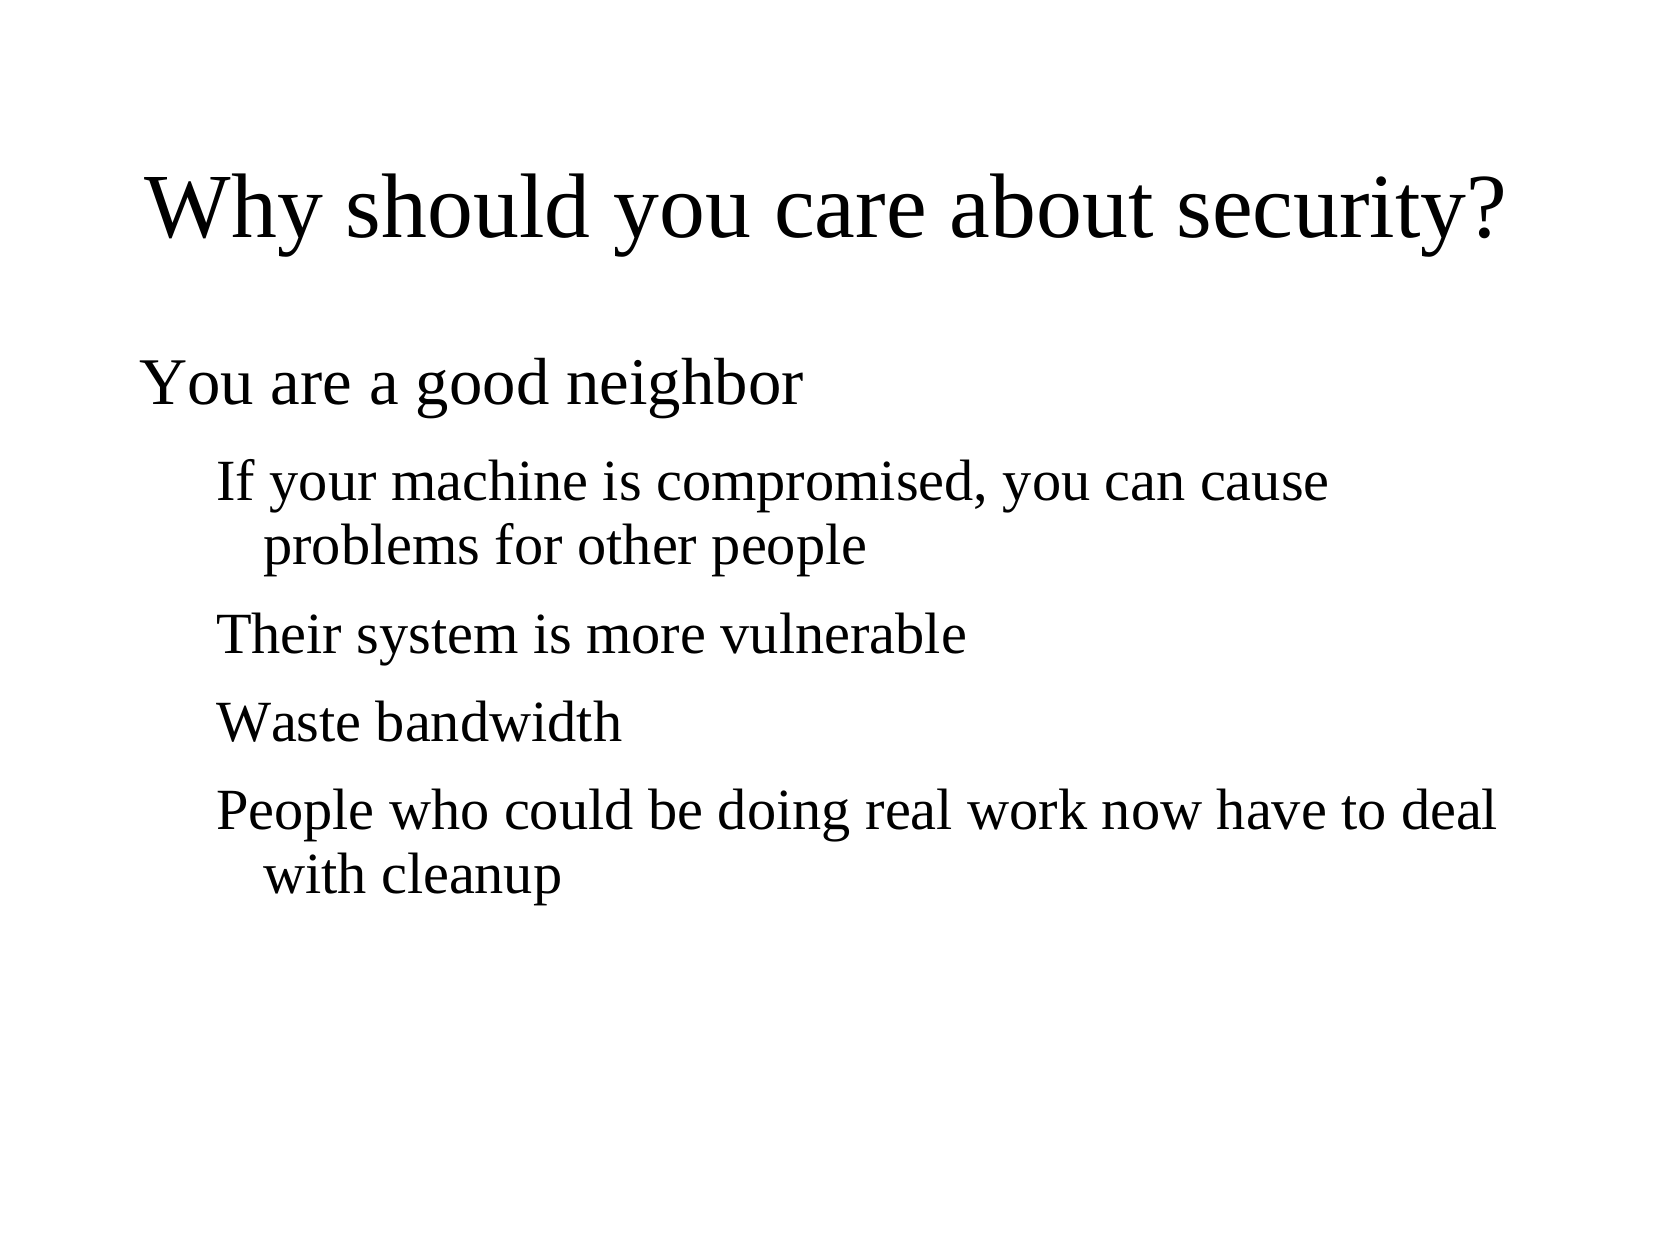

# Why should you care about security?
You are a good neighbor
If your machine is compromised, you can cause problems for other people
Their system is more vulnerable
Waste bandwidth
People who could be doing real work now have to deal with cleanup